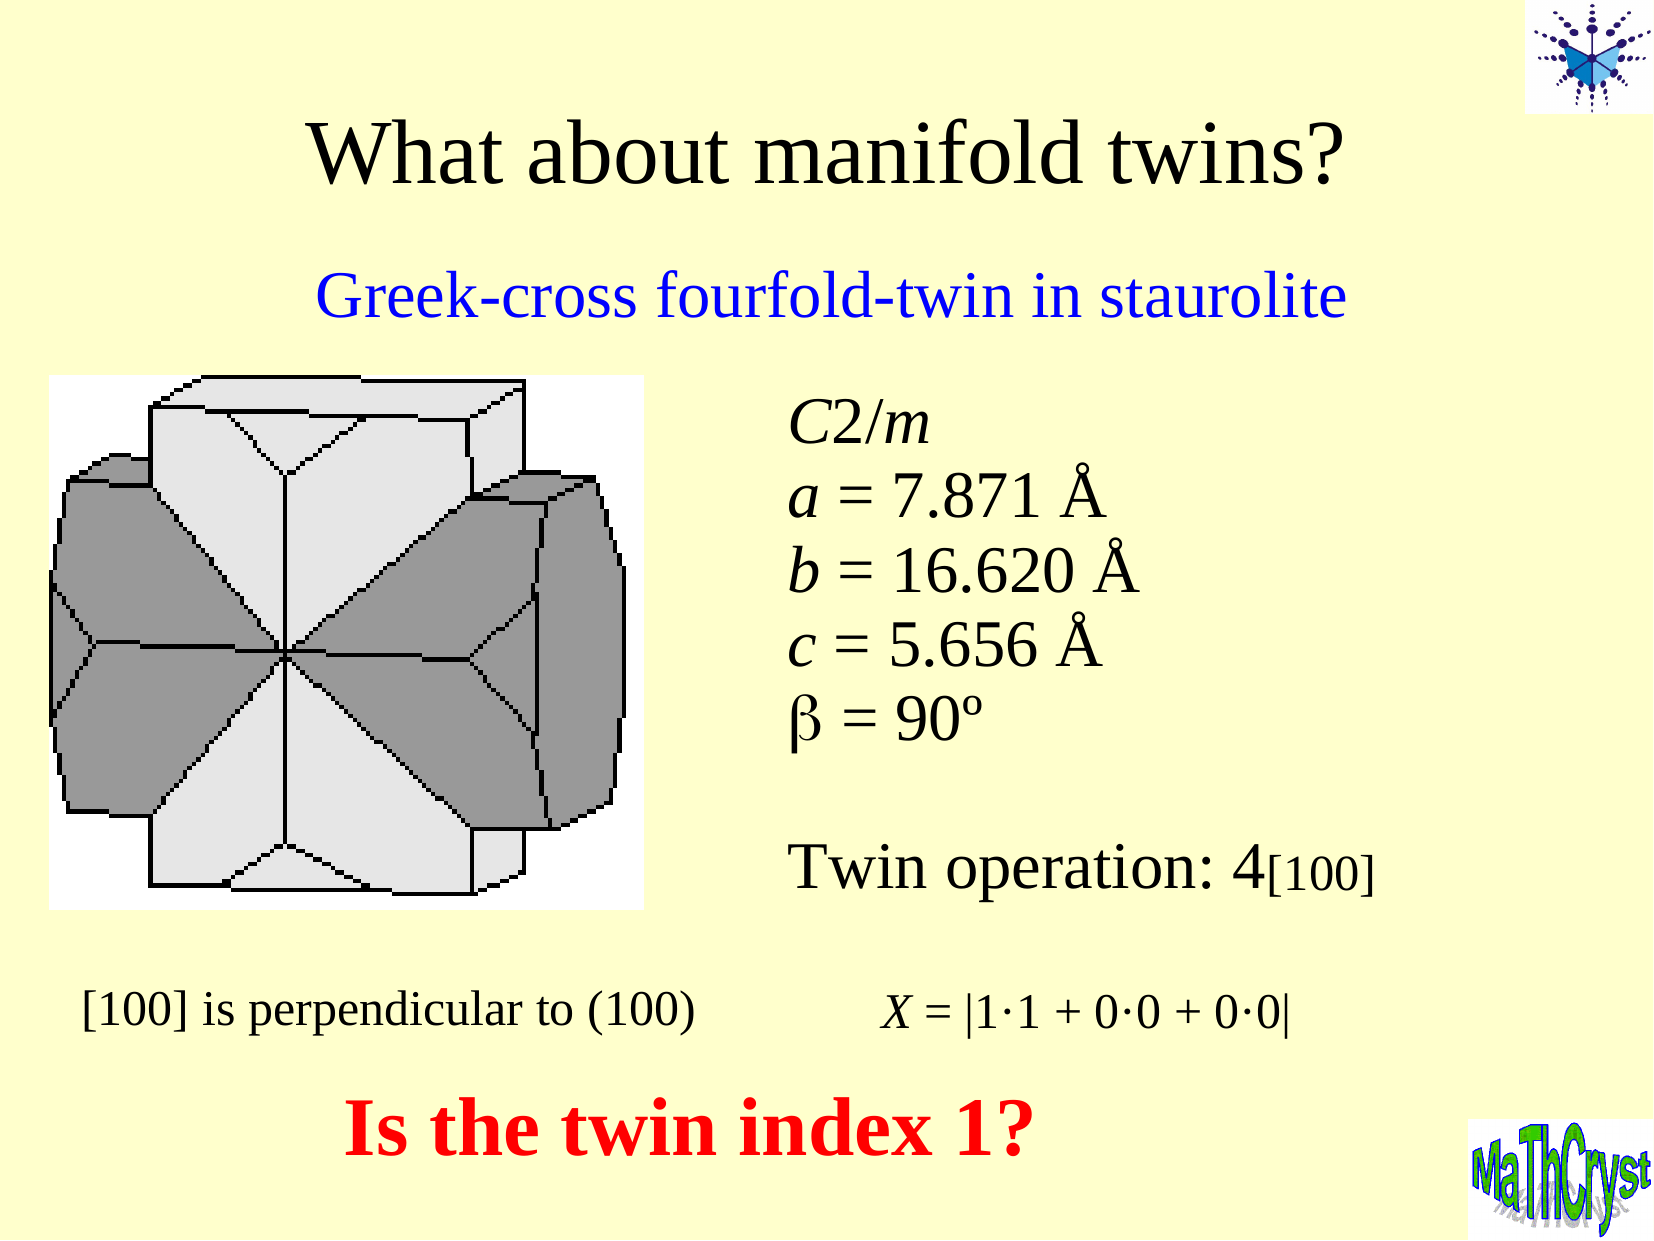

# What about manifold twins?
Greek-cross fourfold-twin in staurolite
C2/m
a = 7.871 Å
b = 16.620 Å
c = 5.656 Å
 = 90º
Twin operation: 4[100]
[100] is perpendicular to (100)
X = |1·1 + 0·0 + 0·0|
Is the twin index 1?